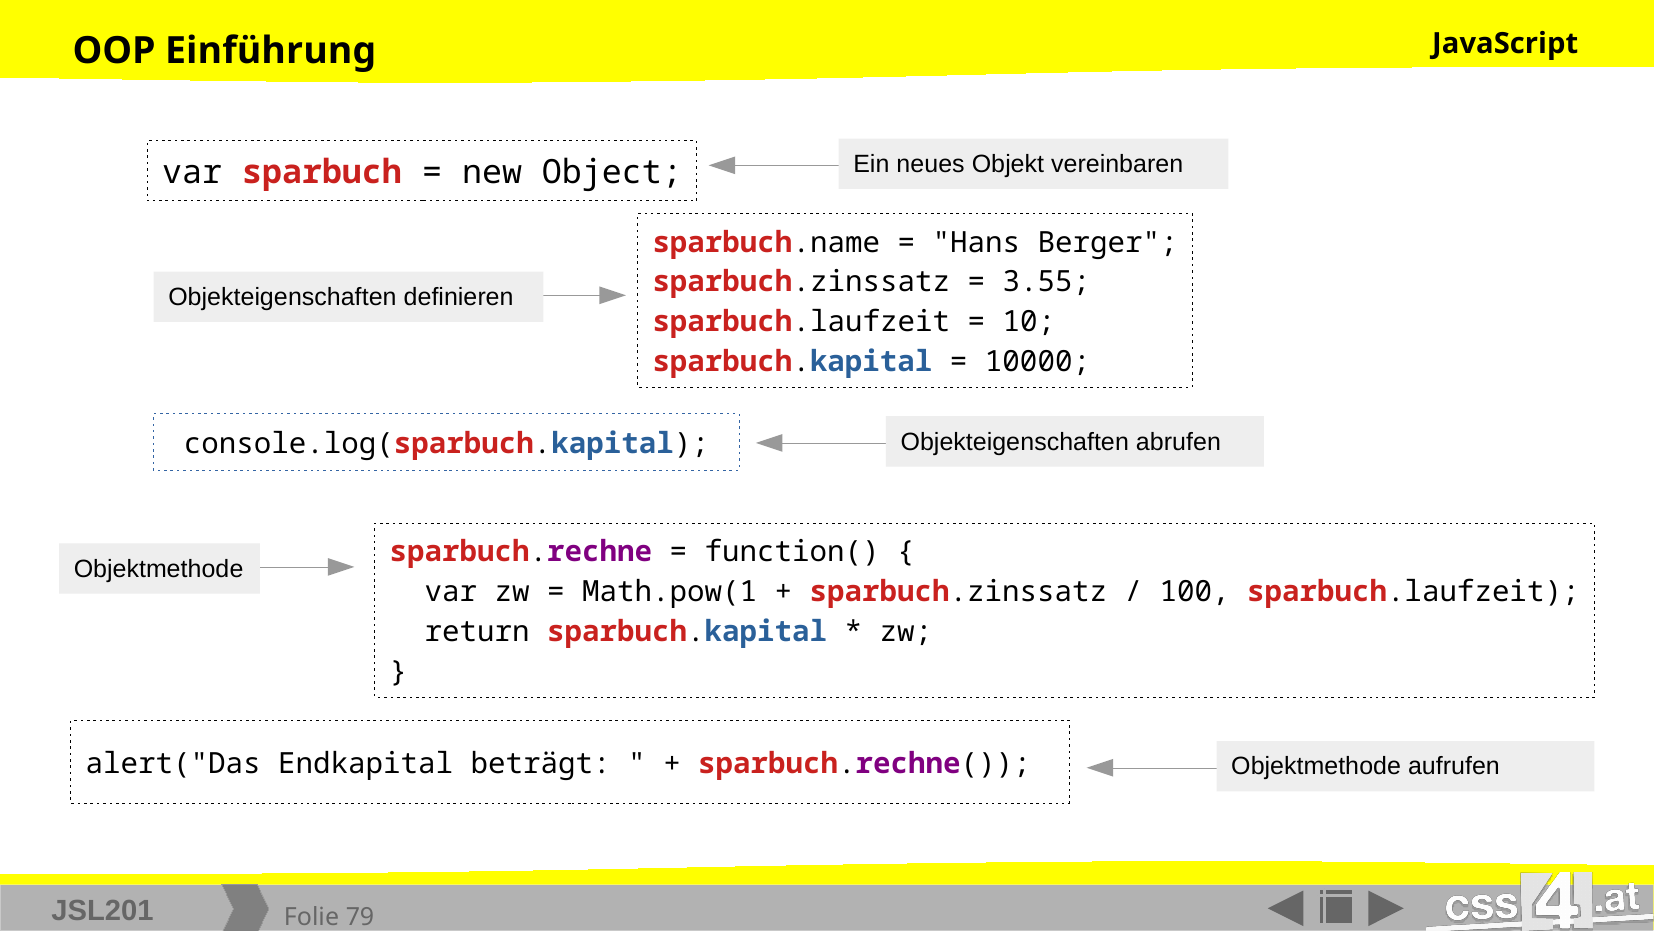

JavaScript
OOP Einführung
Ein neues Objekt vereinbaren
var sparbuch = new Object;
sparbuch.name = "Hans Berger";
sparbuch.zinssatz = 3.55;
sparbuch.laufzeit = 10;
sparbuch.kapital = 10000;
Objekteigenschaften definieren
console.log(sparbuch.kapital);
Objekteigenschaften abrufen
sparbuch.rechne = function() {
 var zw = Math.pow(1 + sparbuch.zinssatz / 100, sparbuch.laufzeit);
 return sparbuch.kapital * zw;
}
Objektmethode
alert("Das Endkapital beträgt: " + sparbuch.rechne());
Objektmethode aufrufen
JSL201
Folie